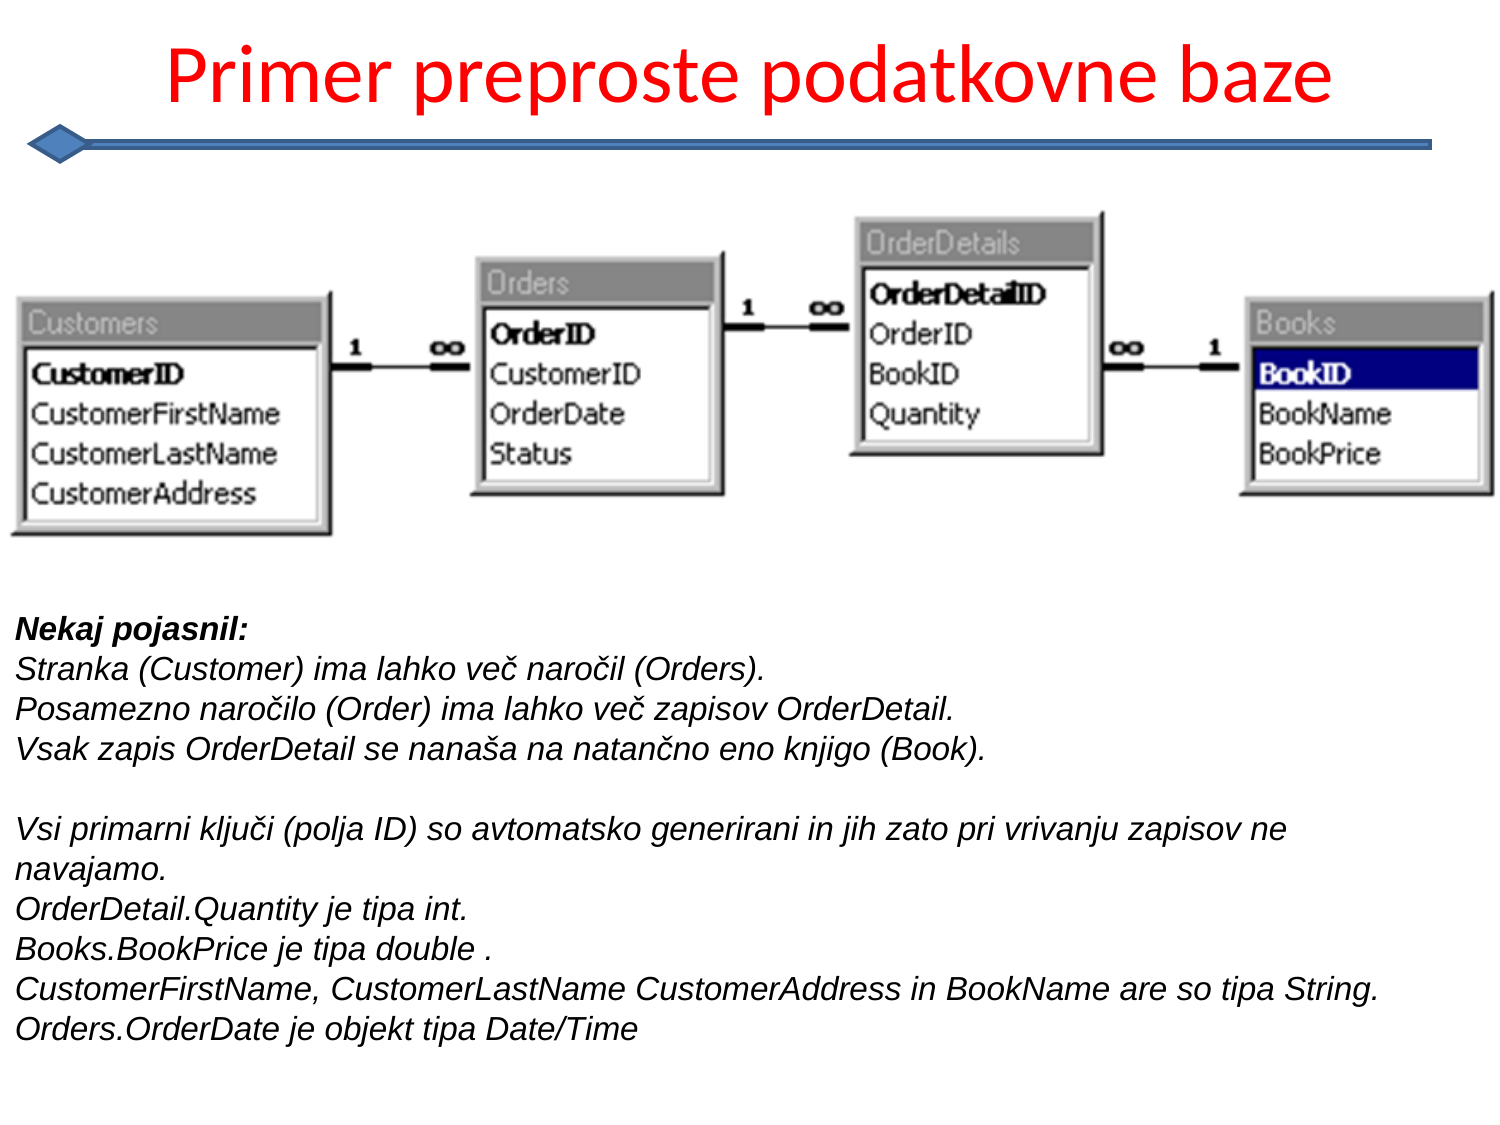

# Primer preproste podatkovne baze
Nekaj pojasnil:
Stranka (Customer) ima lahko več naročil (Orders).
Posamezno naročilo (Order) ima lahko več zapisov OrderDetail.
Vsak zapis OrderDetail se nanaša na natančno eno knjigo (Book).
Vsi primarni ključi (polja ID) so avtomatsko generirani in jih zato pri vrivanju zapisov ne navajamo.
OrderDetail.Quantity je tipa int.
Books.BookPrice je tipa double .
CustomerFirstName, CustomerLastName CustomerAddress in BookName are so tipa String.
Orders.OrderDate je objekt tipa Date/Time